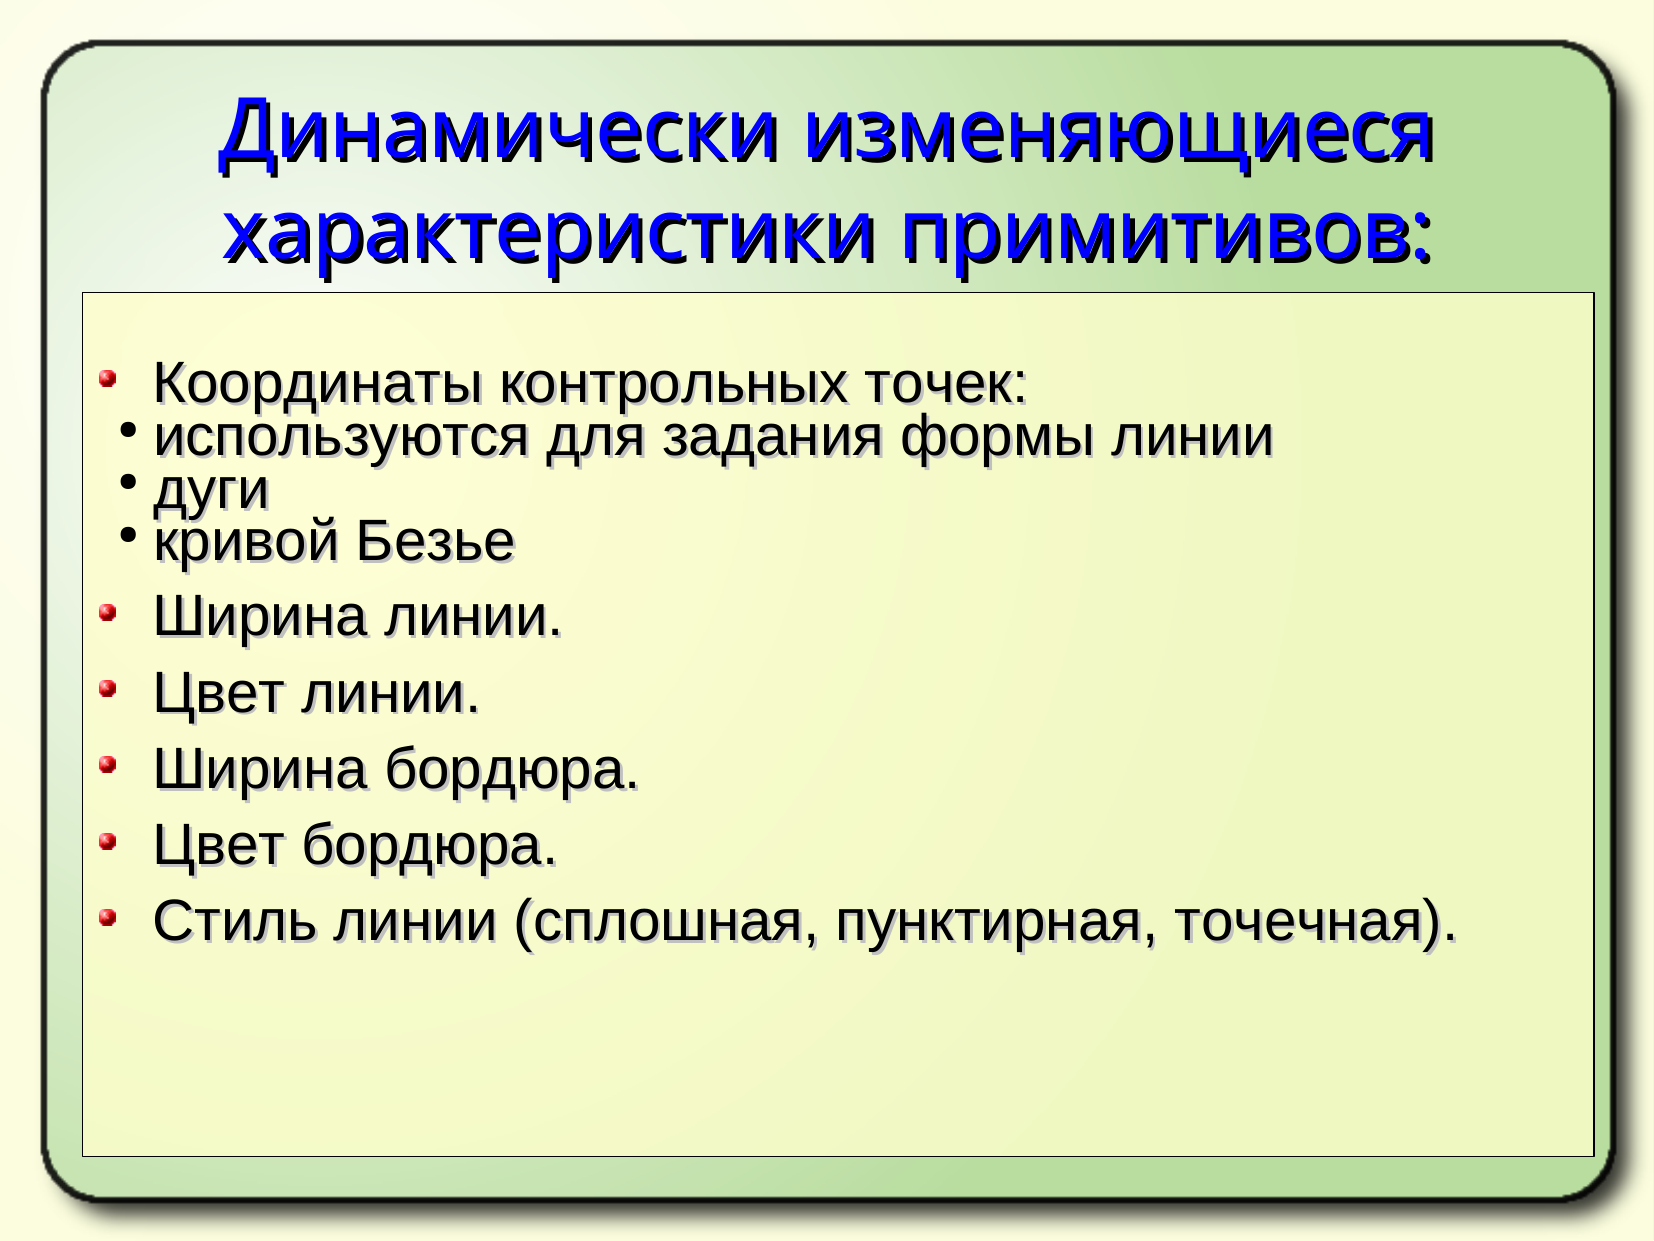

# Динамически изменяющиеся характеристики примитивов:
Координаты контрольных точек:
используются для задания формы линии
дуги
кривой Безье
Ширина линии.
Цвет линии.
Ширина бордюра.
Цвет бордюра.
Стиль линии (сплошная, пунктирная, точечная).